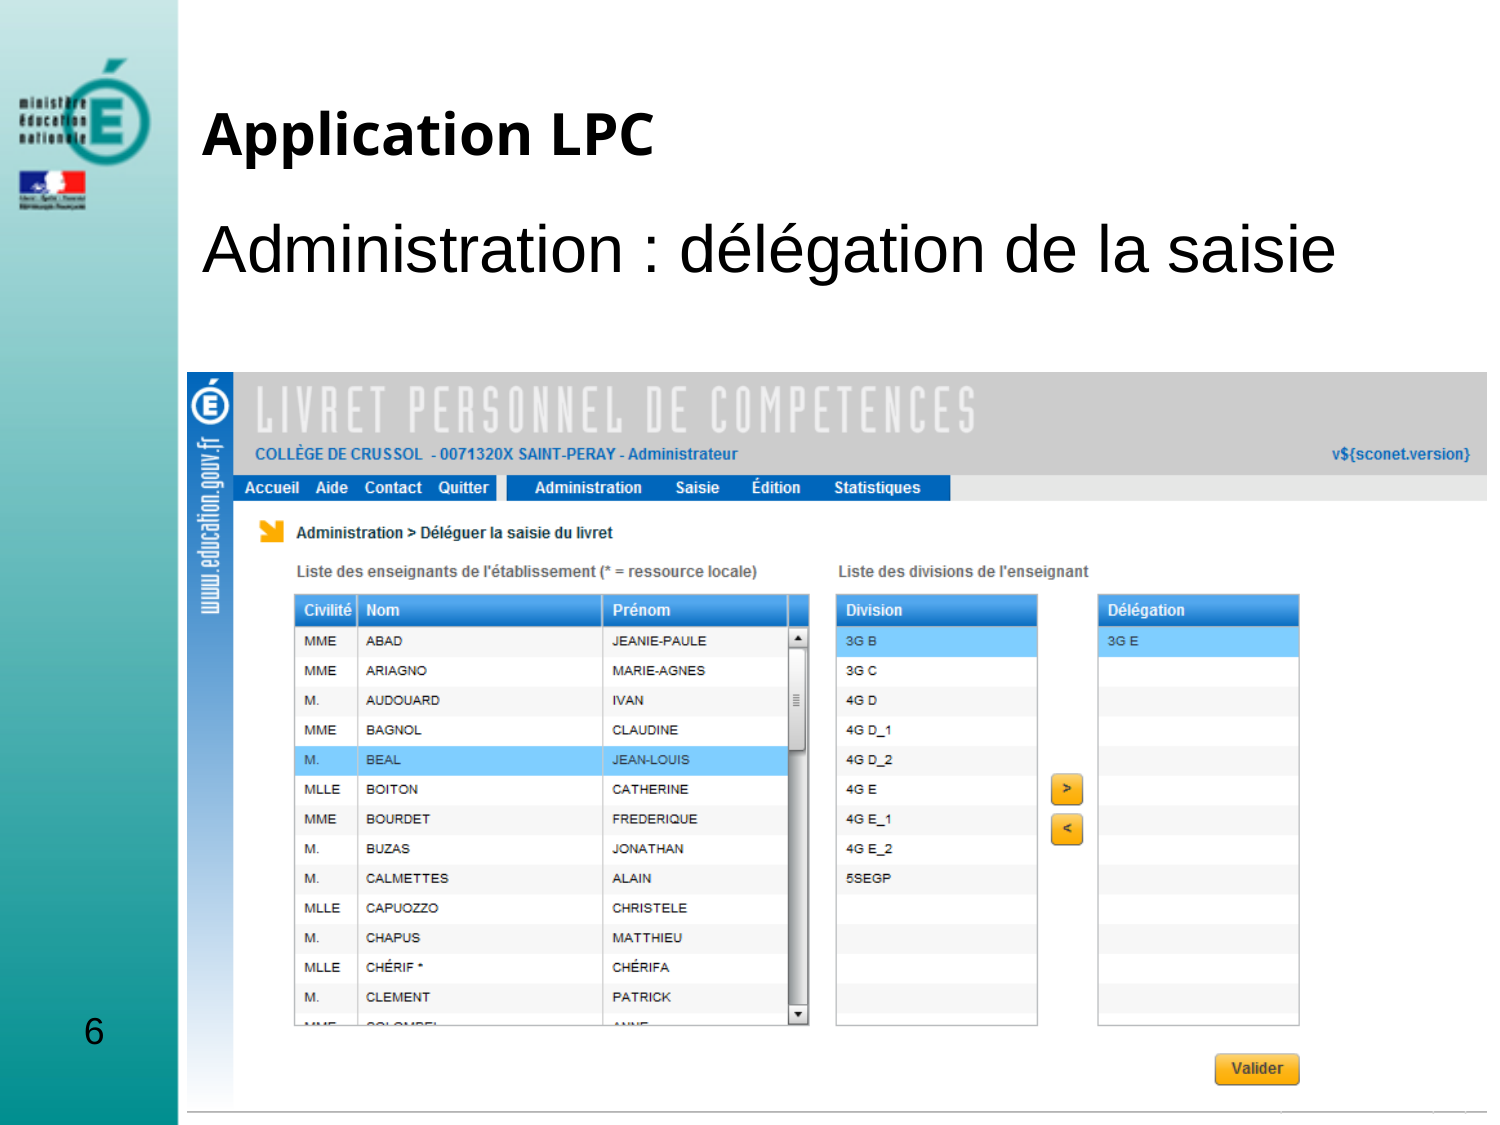

Application LPC
Administration : délégation de la saisie